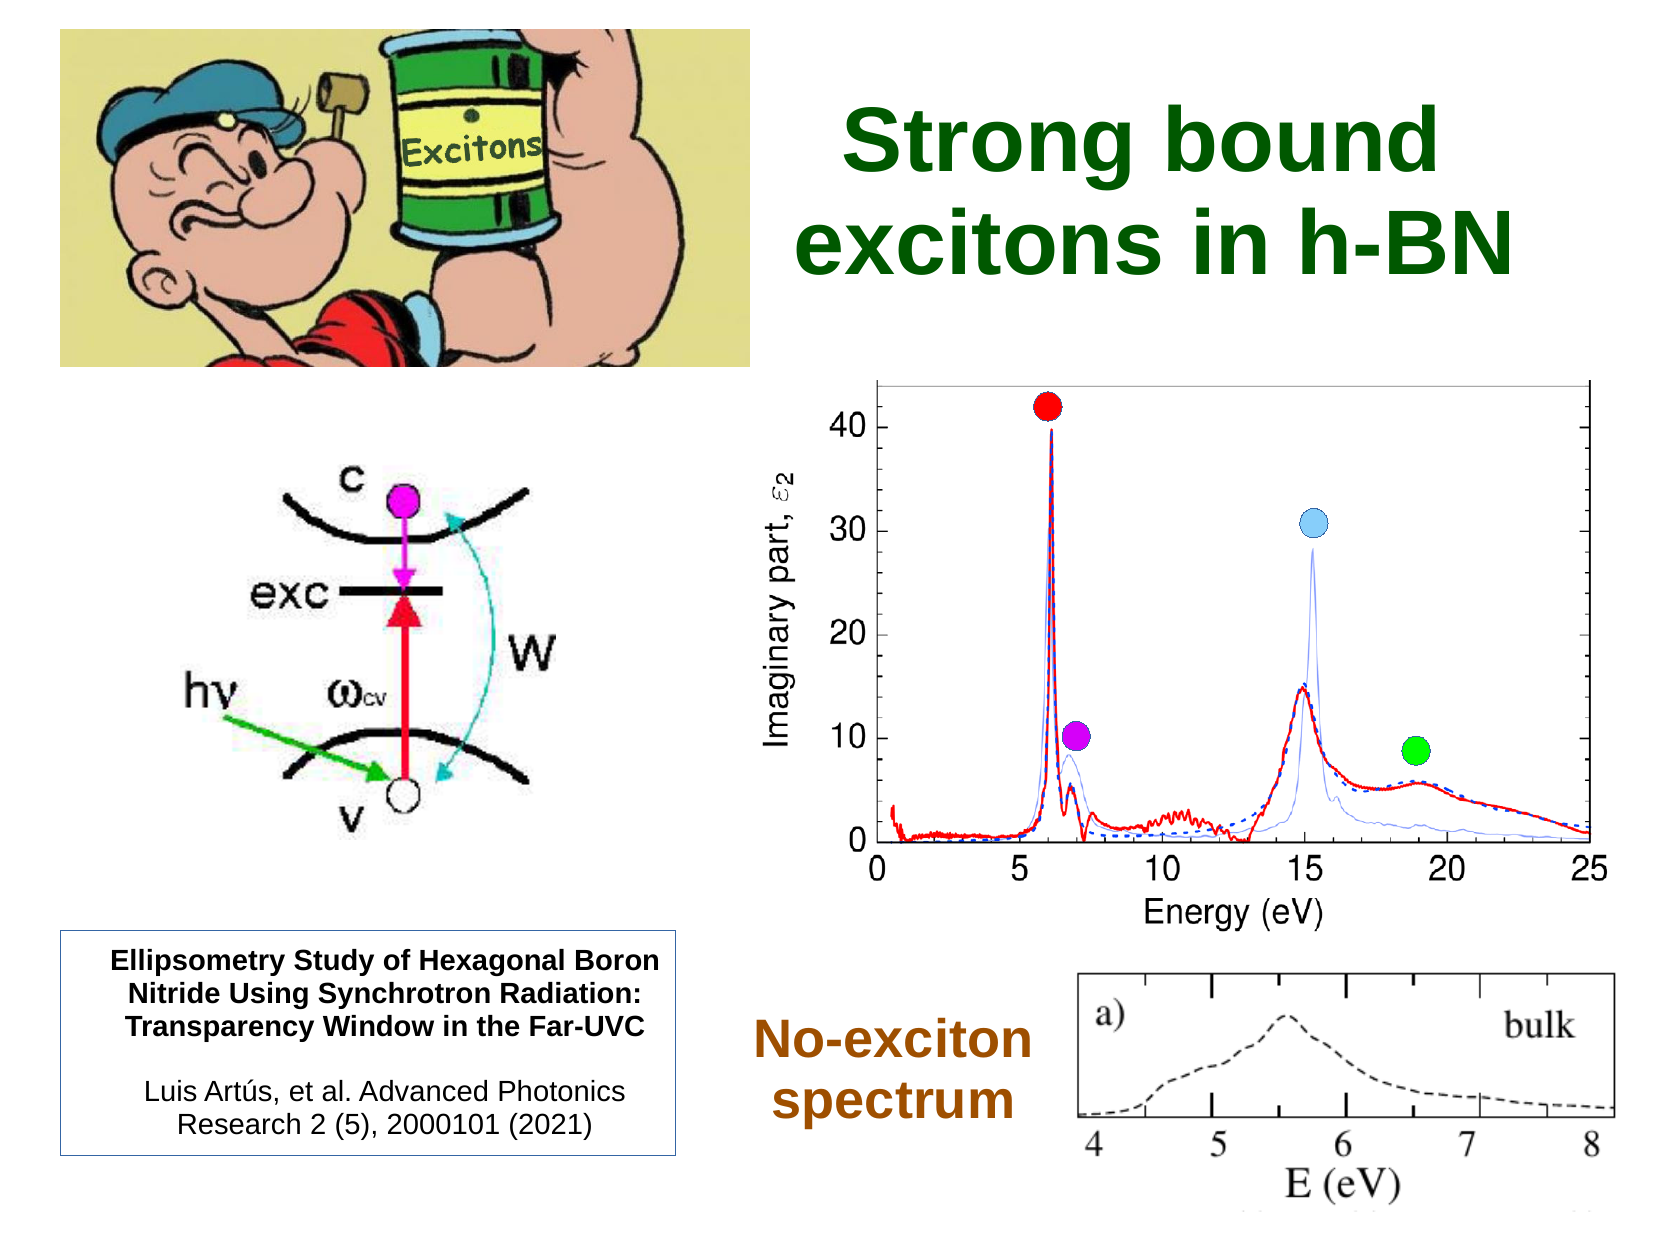

# Strong bound excitons in h-BN
Ellipsometry Study of Hexagonal Boron Nitride Using Synchrotron Radiation: Transparency Window in the Far‐UVC
Luis Artús, et al. Advanced Photonics Research 2 (5), 2000101 (2021)
No-exciton spectrum